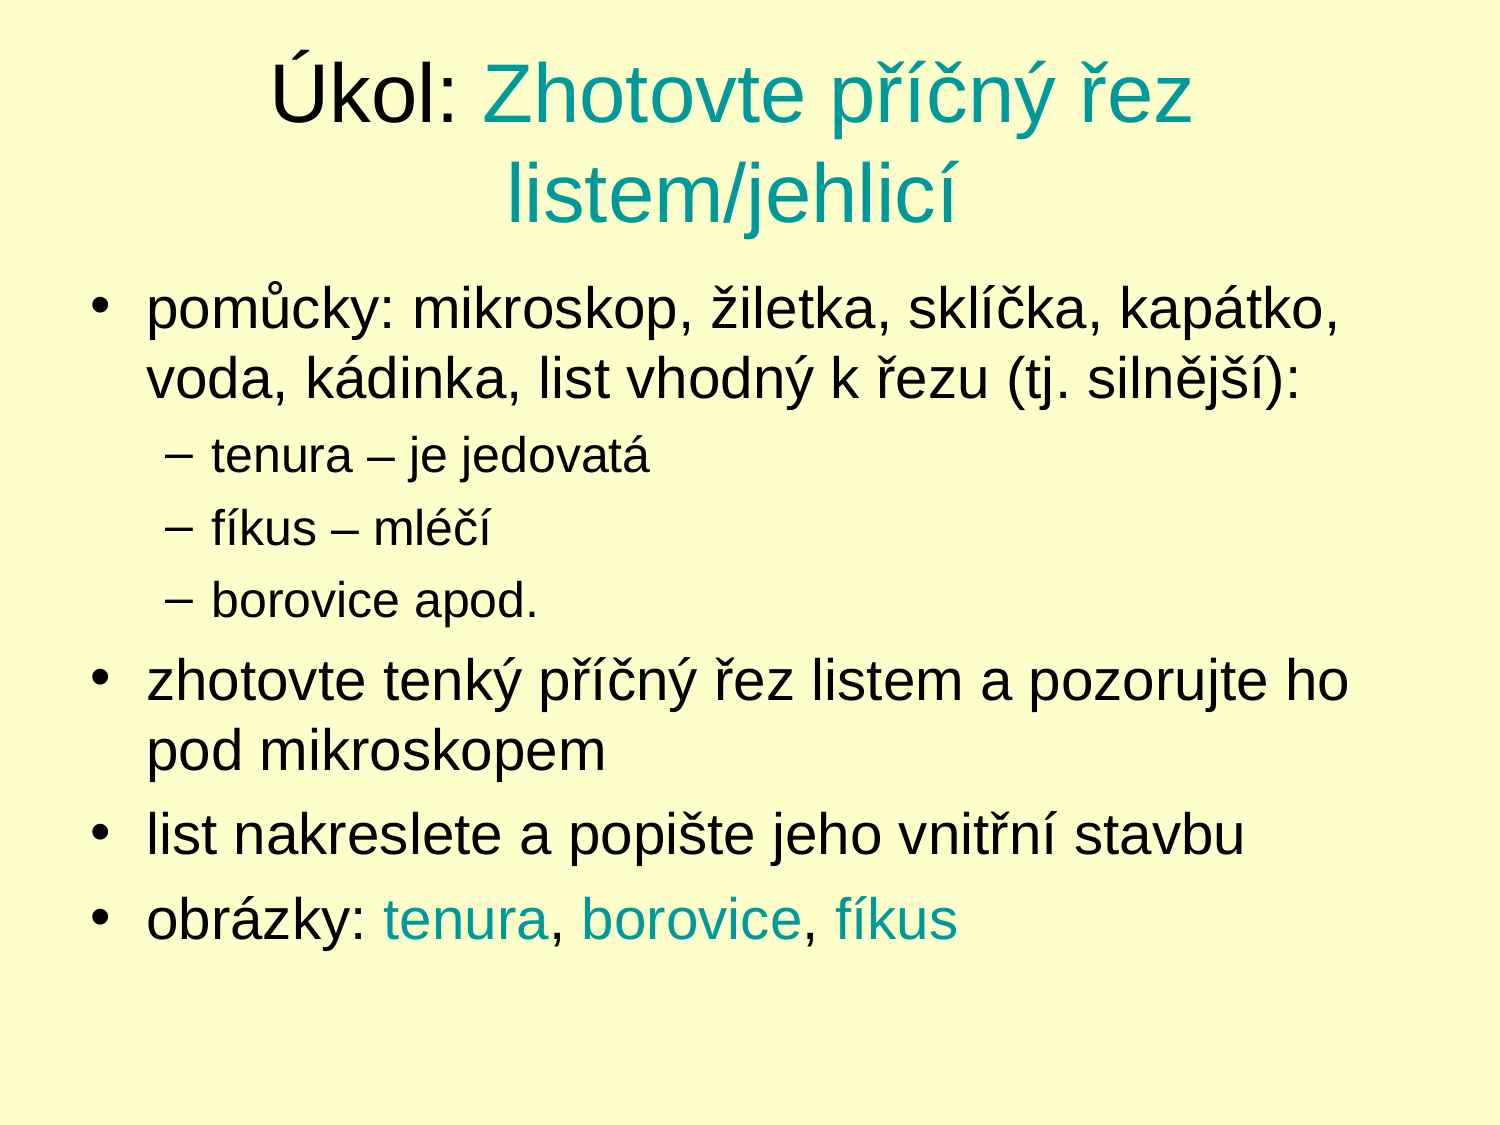

# Úkol: Zhotovte příčný řez listem/jehlicí
pomůcky: mikroskop, žiletka, sklíčka, kapátko, voda, kádinka, list vhodný k řezu (tj. silnější):
tenura – je jedovatá
fíkus – mléčí
borovice apod.
zhotovte tenký příčný řez listem a pozorujte ho pod mikroskopem
list nakreslete a popište jeho vnitřní stavbu
obrázky: tenura, borovice, fíkus